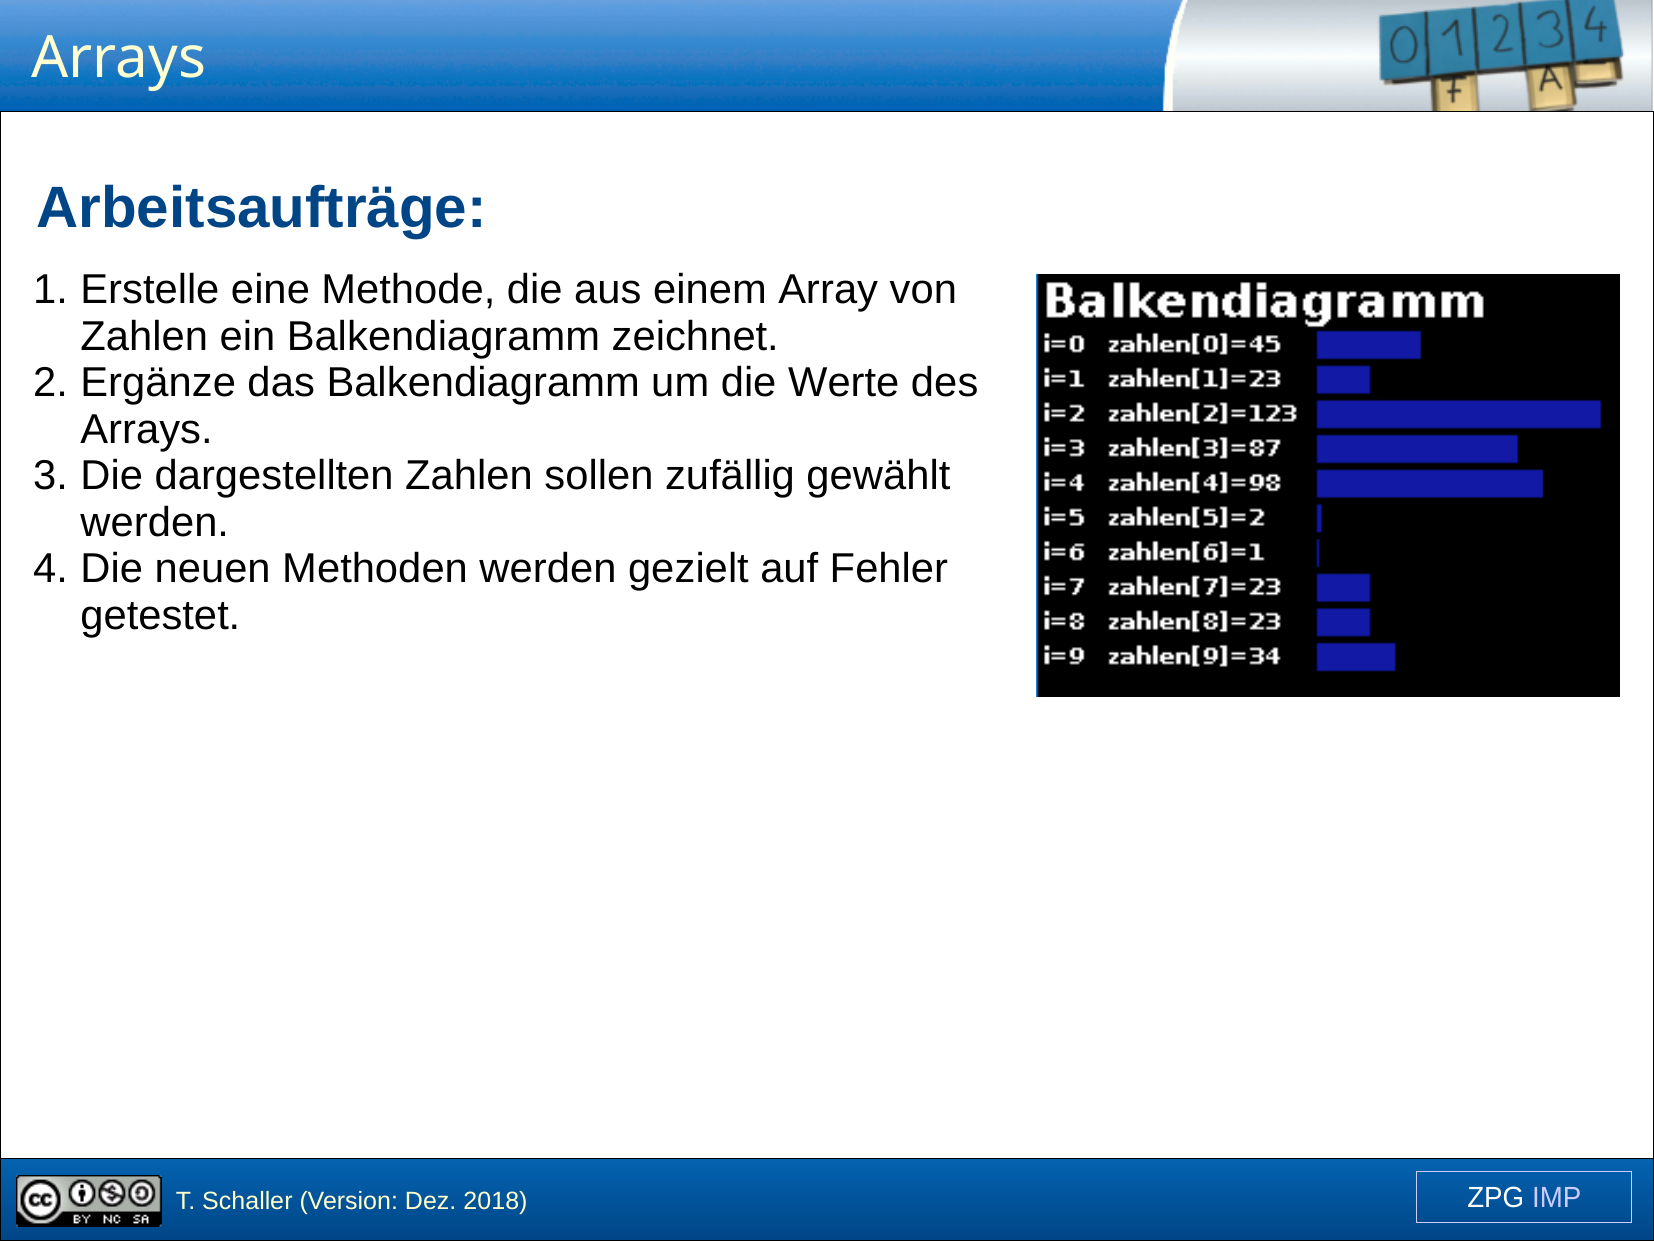

# Arrays
Arbeitsaufträge:
Erstelle eine Methode, die aus einem Array von Zahlen ein Balkendiagramm zeichnet.
Ergänze das Balkendiagramm um die Werte des Arrays.
Die dargestellten Zahlen sollen zufällig gewählt werden.
Die neuen Methoden werden gezielt auf Fehler getestet.
5